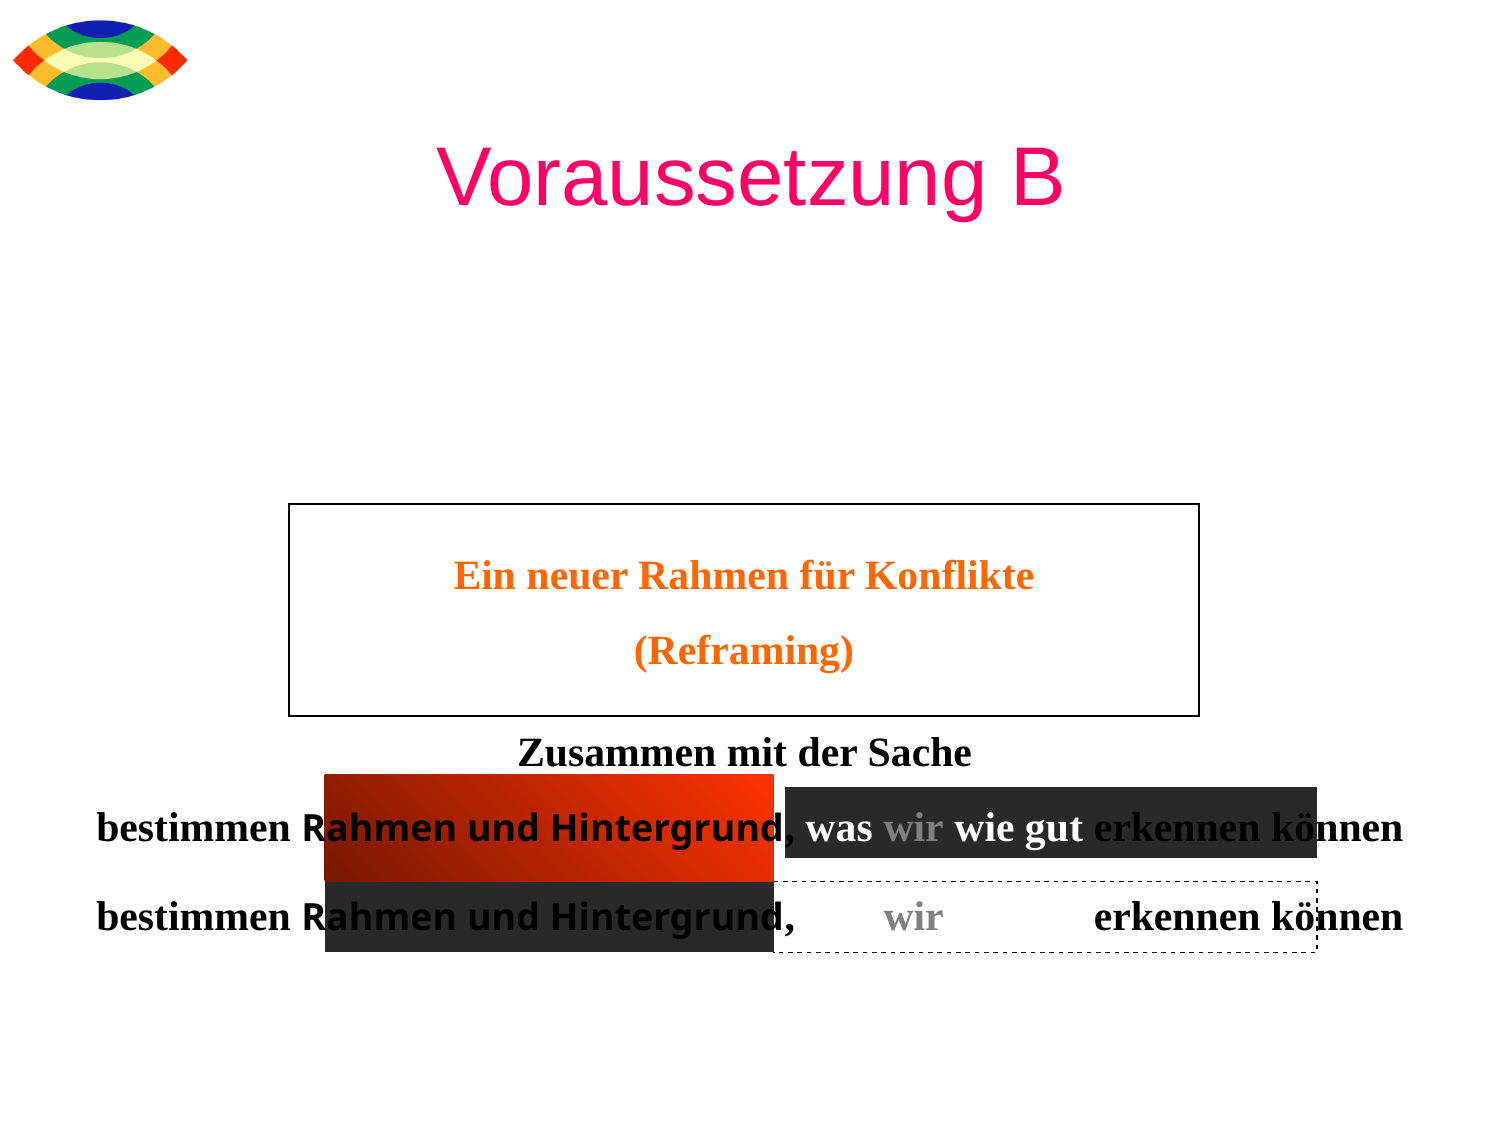

Voraussetzung B
Ein neuer Rahmen für Konflikte
(Reframing)
Zusammen mit der Sache
bestimmen Rahmen und Hintergrund, was wir wie gut erkennen können
bestimmen Rahmen und Hintergrund, was wir wie gut erkennen können